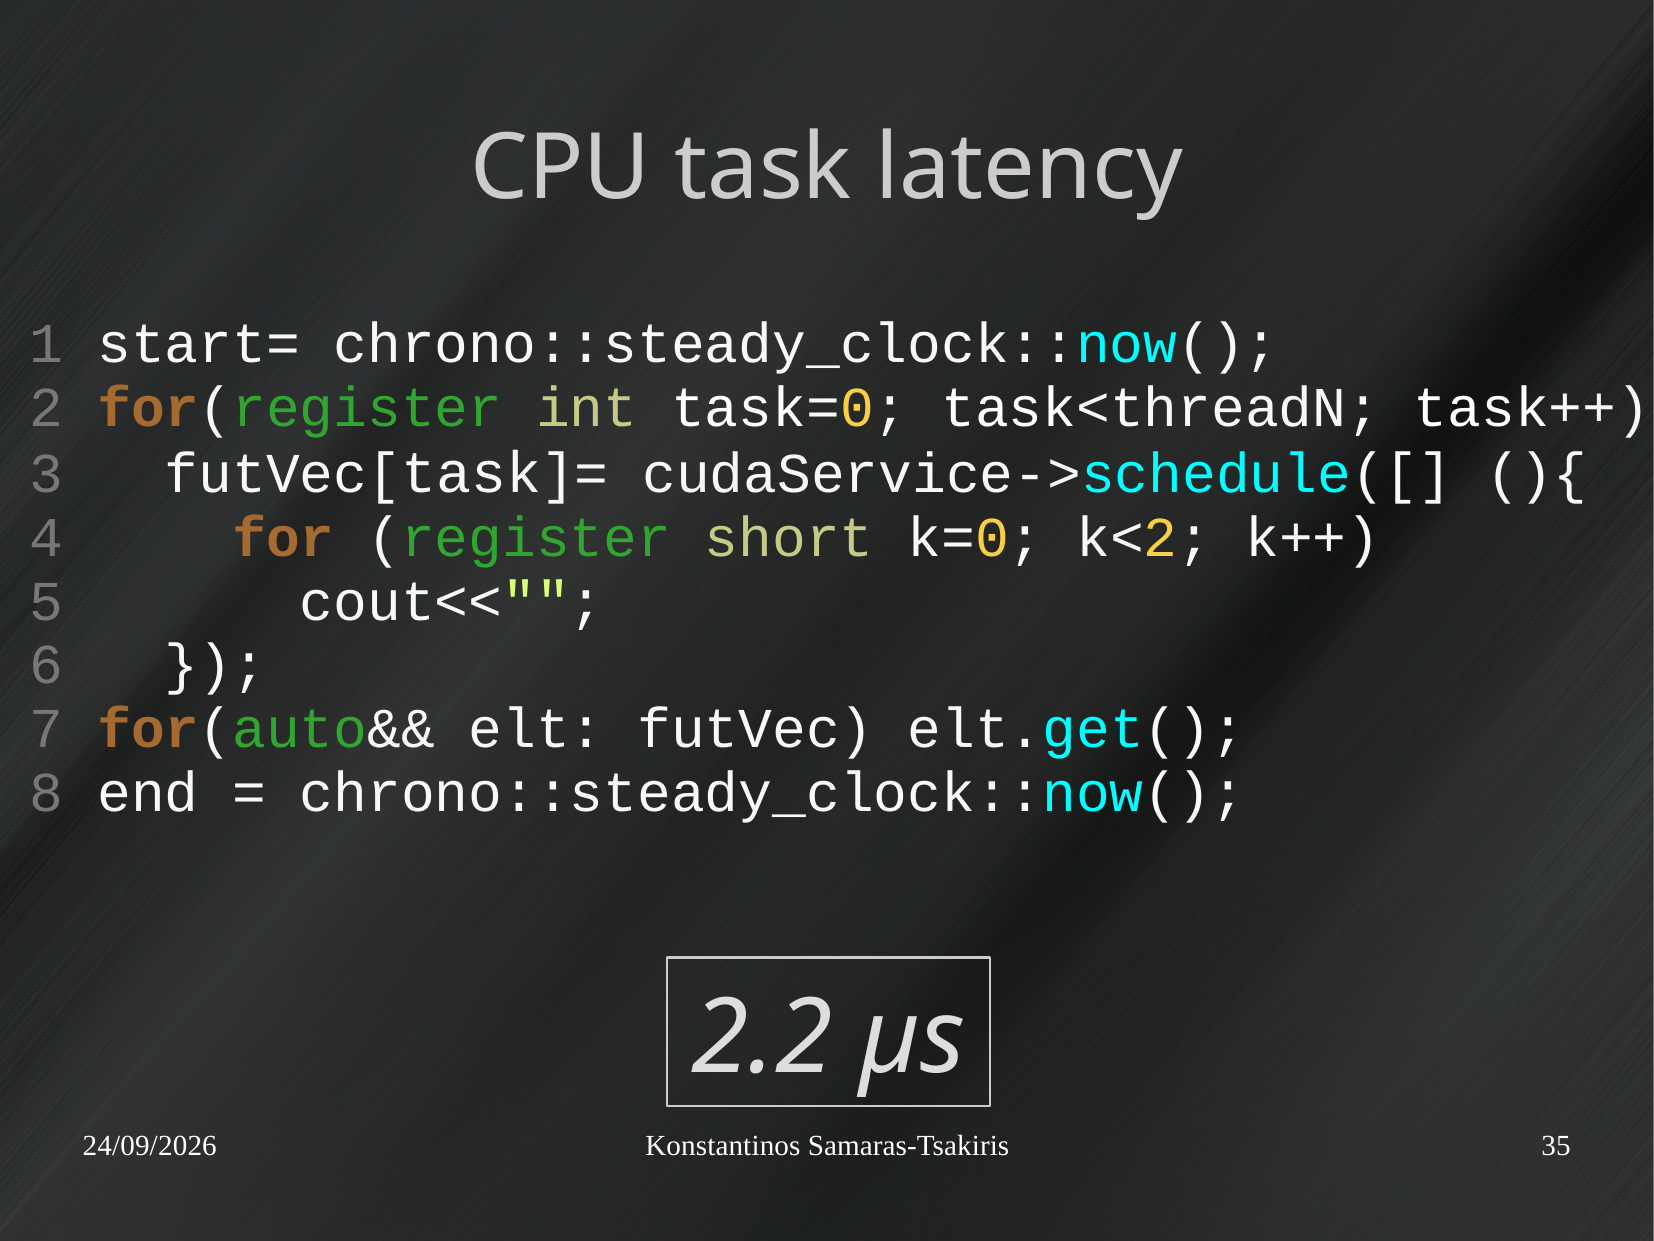

# CPU task latency
1 start= chrono::steady_clock::now();
2 for(register int task=0; task<threadN; task++)
3 futVec[task]= cudaService->schedule([] (){
4 for (register short k=0; k<2; k++)
5 cout<<"";
6 });
7 for(auto&& elt: futVec) elt.get();
8 end = chrono::steady_clock::now();
2.2 μs
Konstantinos Samaras-Tsakiris
35